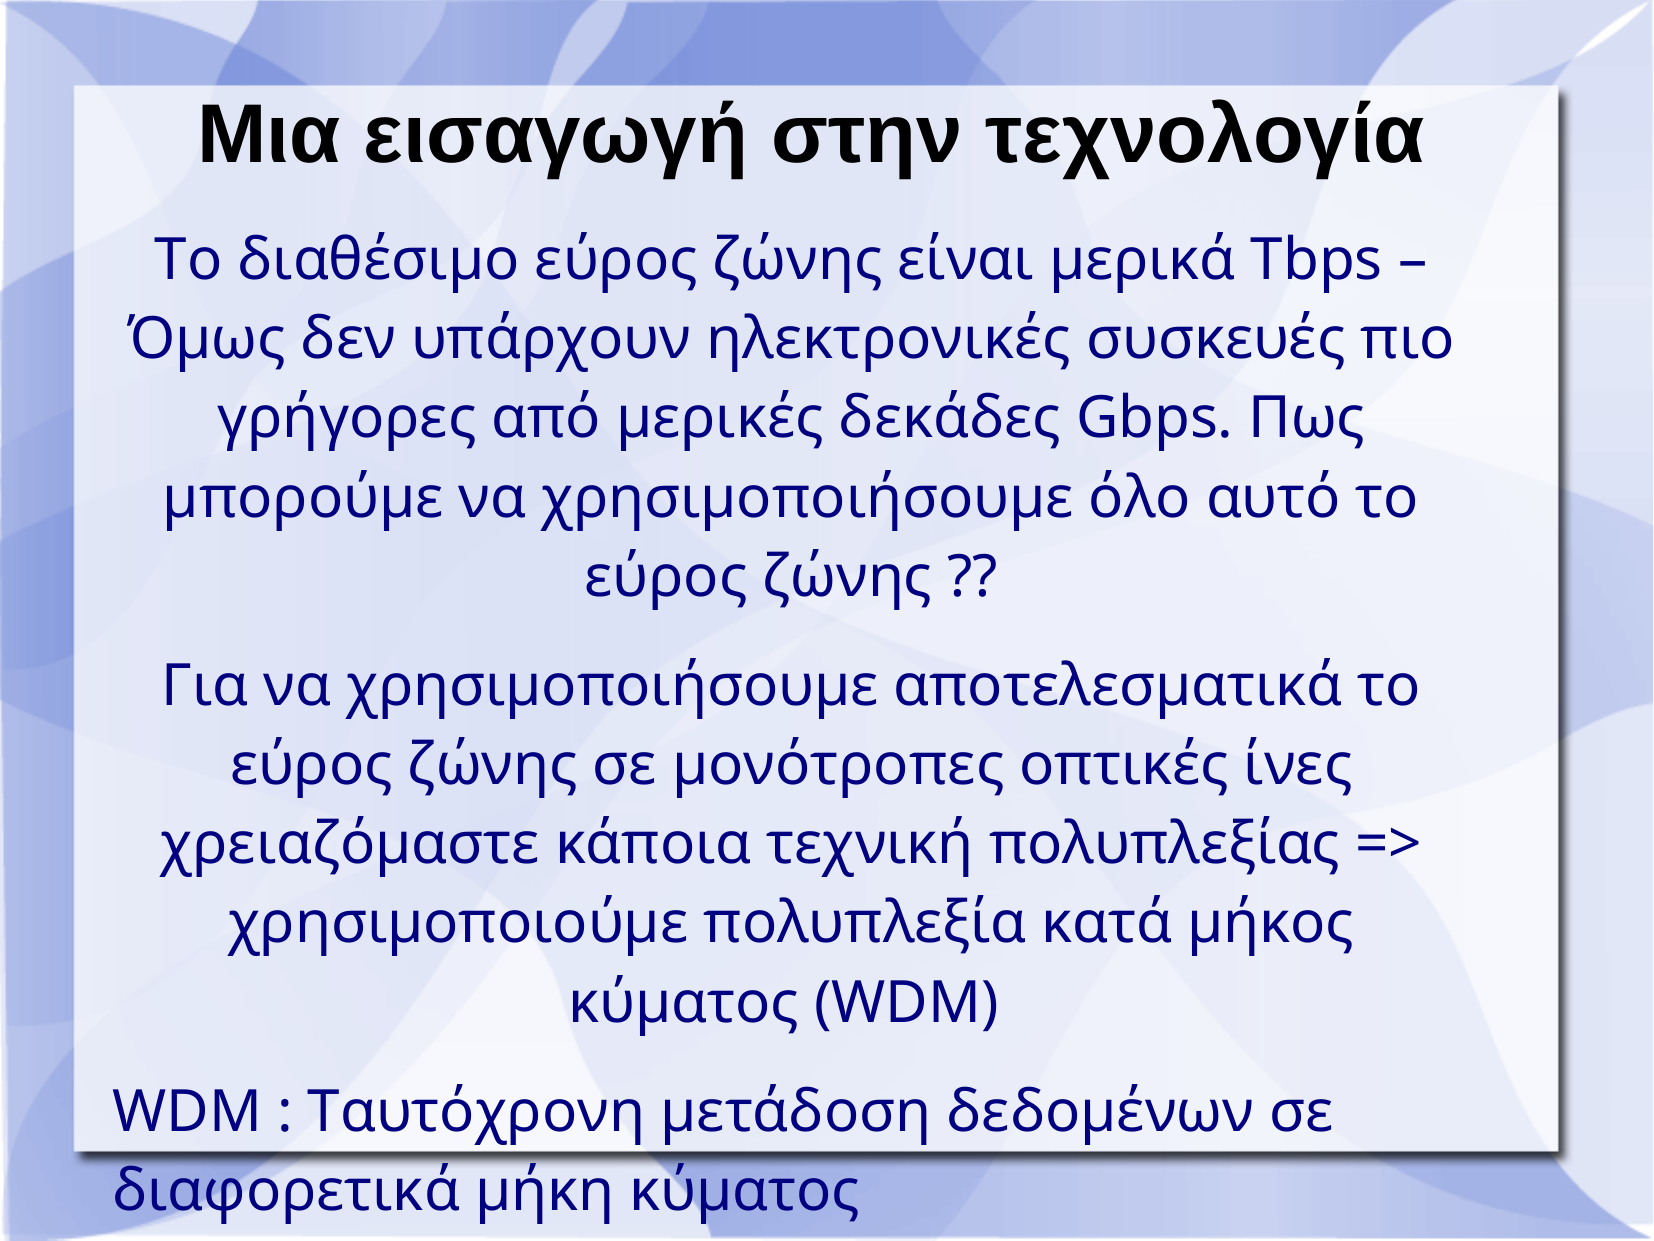

# Μια εισαγωγή στην τεχνολογία
Το διαθέσιμο εύρος ζώνης είναι μερικά Tbps – Όμως δεν υπάρχουν ηλεκτρονικές συσκευές πιο γρήγορες από μερικές δεκάδες Gbps. Πως μπορούμε να χρησιμοποιήσουμε όλο αυτό το εύρος ζώνης ??
Για να χρησιμοποιήσουμε αποτελεσματικά το εύρος ζώνης σε μονότροπες οπτικές ίνες χρειαζόμαστε κάποια τεχνική πολυπλεξίας => χρησιμοποιούμε πολυπλεξία κατά μήκος κύματος (WDM)
WDM : Ταυτόχρονη μετάδοση δεδομένων σε διαφορετικά μήκη κύματος